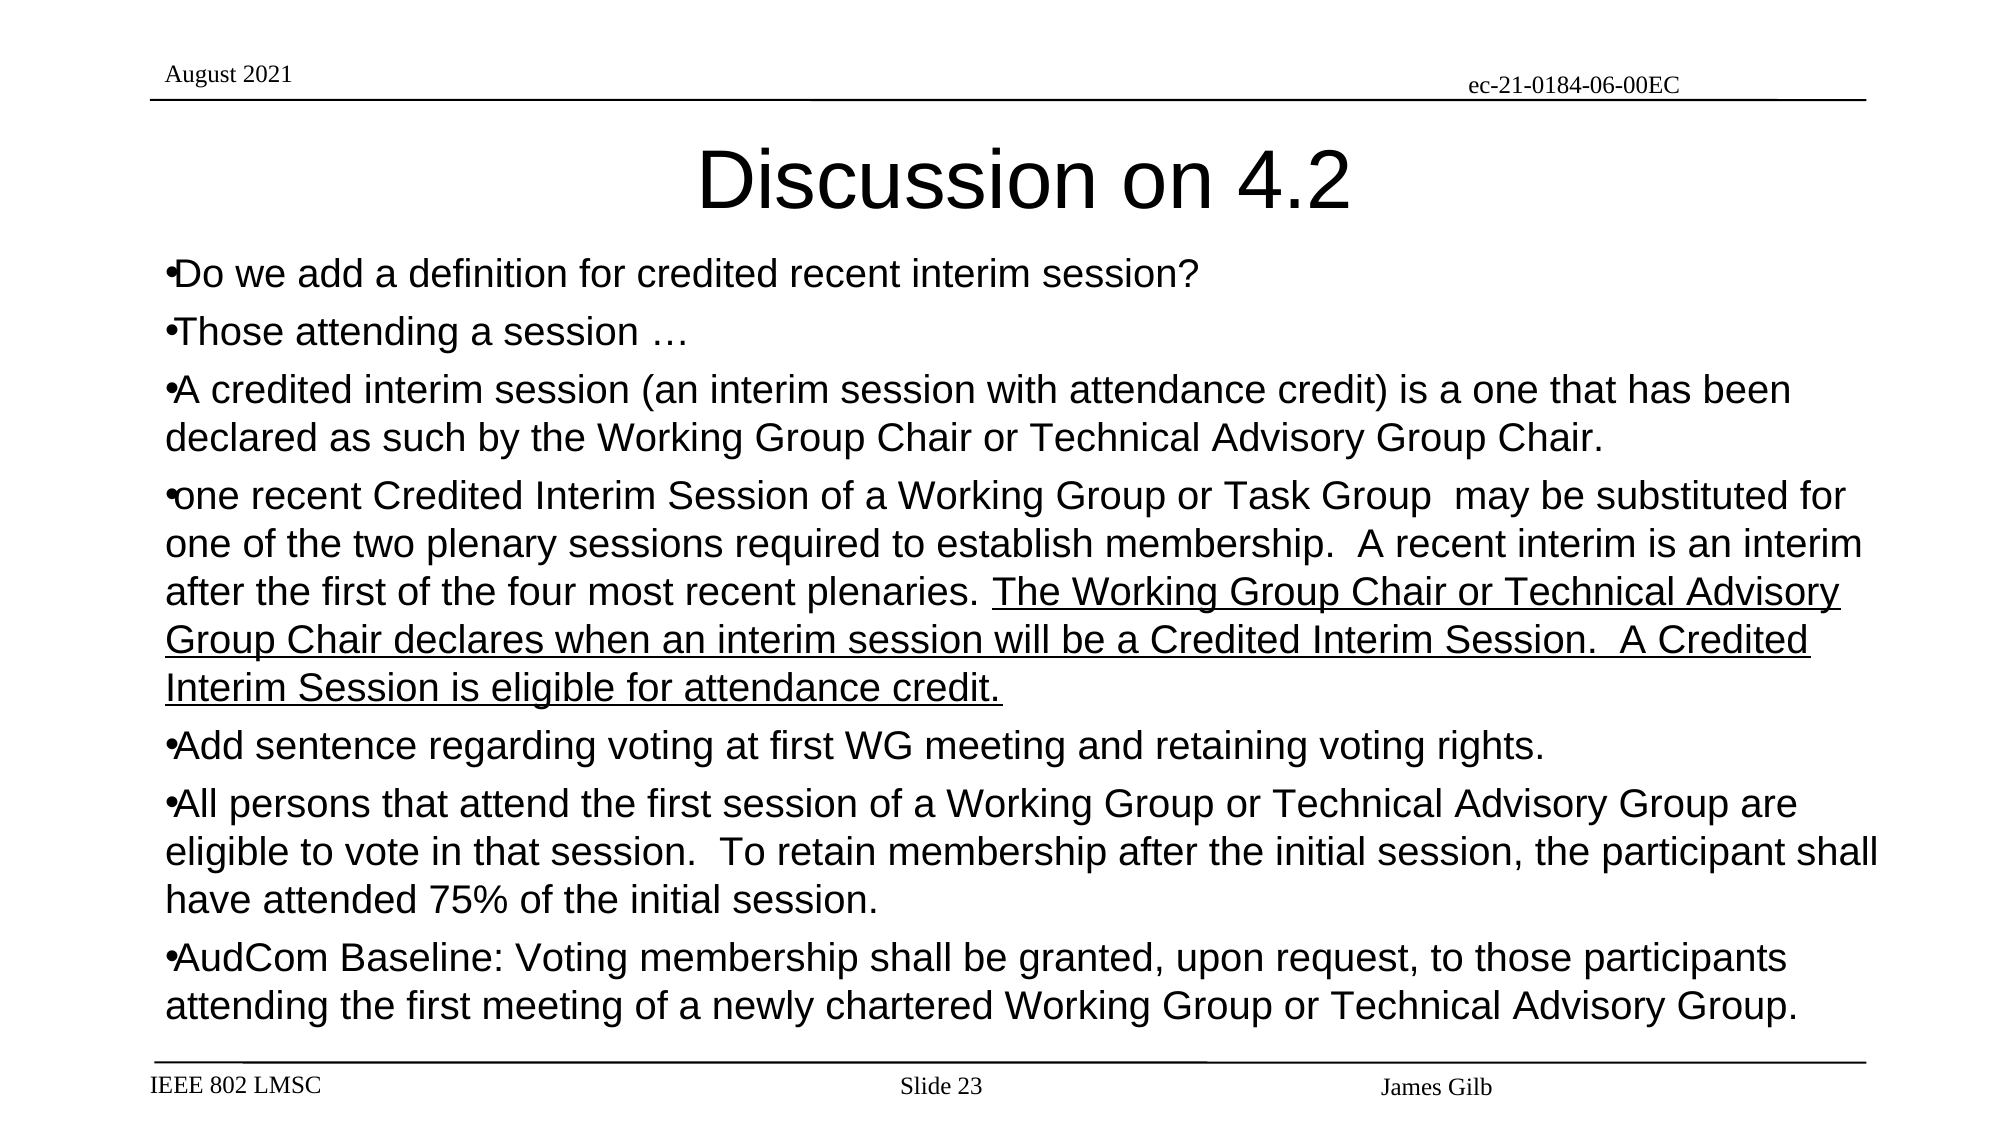

# Discussion on 4.2
Do we add a definition for credited recent interim session?
Those attending a session …
A credited interim session (an interim session with attendance credit) is a one that has been declared as such by the Working Group Chair or Technical Advisory Group Chair.
one recent Credited Interim Session of a Working Group or Task Group may be substituted for one of the two plenary sessions required to establish membership. A recent interim is an interim after the first of the four most recent plenaries. The Working Group Chair or Technical Advisory Group Chair declares when an interim session will be a Credited Interim Session. A Credited Interim Session is eligible for attendance credit.
Add sentence regarding voting at first WG meeting and retaining voting rights.
All persons that attend the first session of a Working Group or Technical Advisory Group are eligible to vote in that session. To retain membership after the initial session, the participant shall have attended 75% of the initial session.
AudCom Baseline: Voting membership shall be granted, upon request, to those participants attending the first meeting of a newly chartered Working Group or Technical Advisory Group.
Slide 21